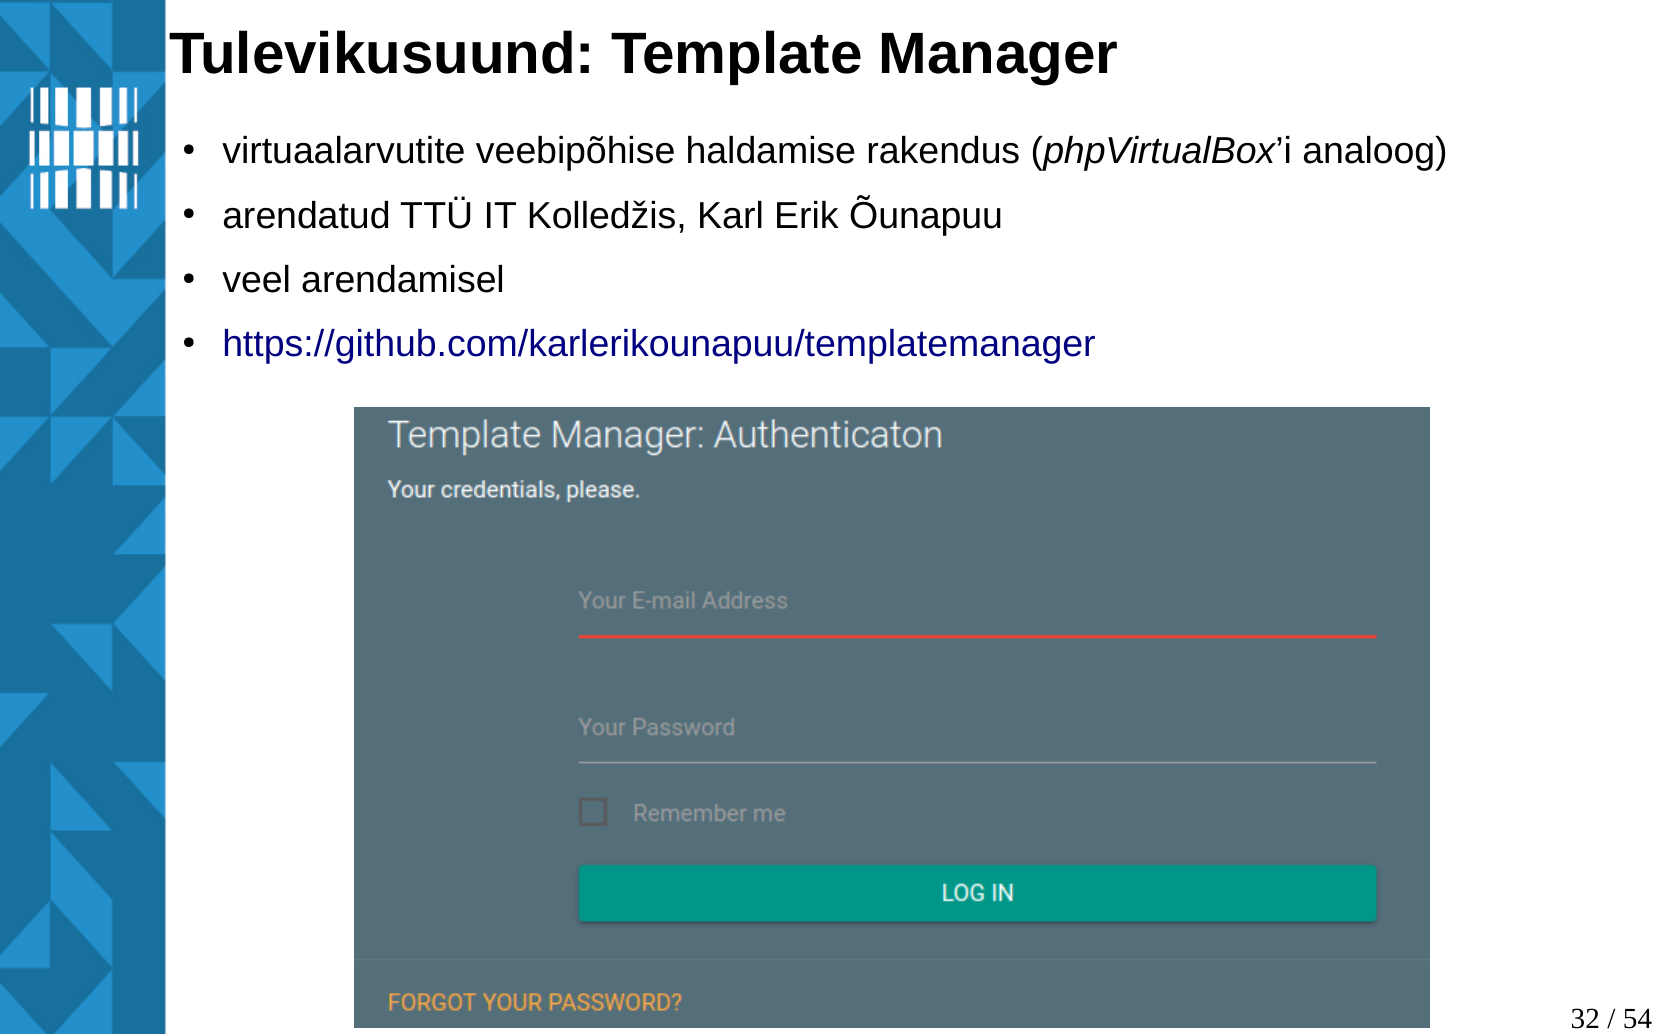

# Tulevikusuund: Template Manager
virtuaalarvutite veebipõhise haldamise rakendus (phpVirtualBox’i analoog)
arendatud TTÜ IT Kolledžis, Karl Erik Õunapuu
veel arendamisel
https://github.com/karlerikounapuu/templatemanager
32